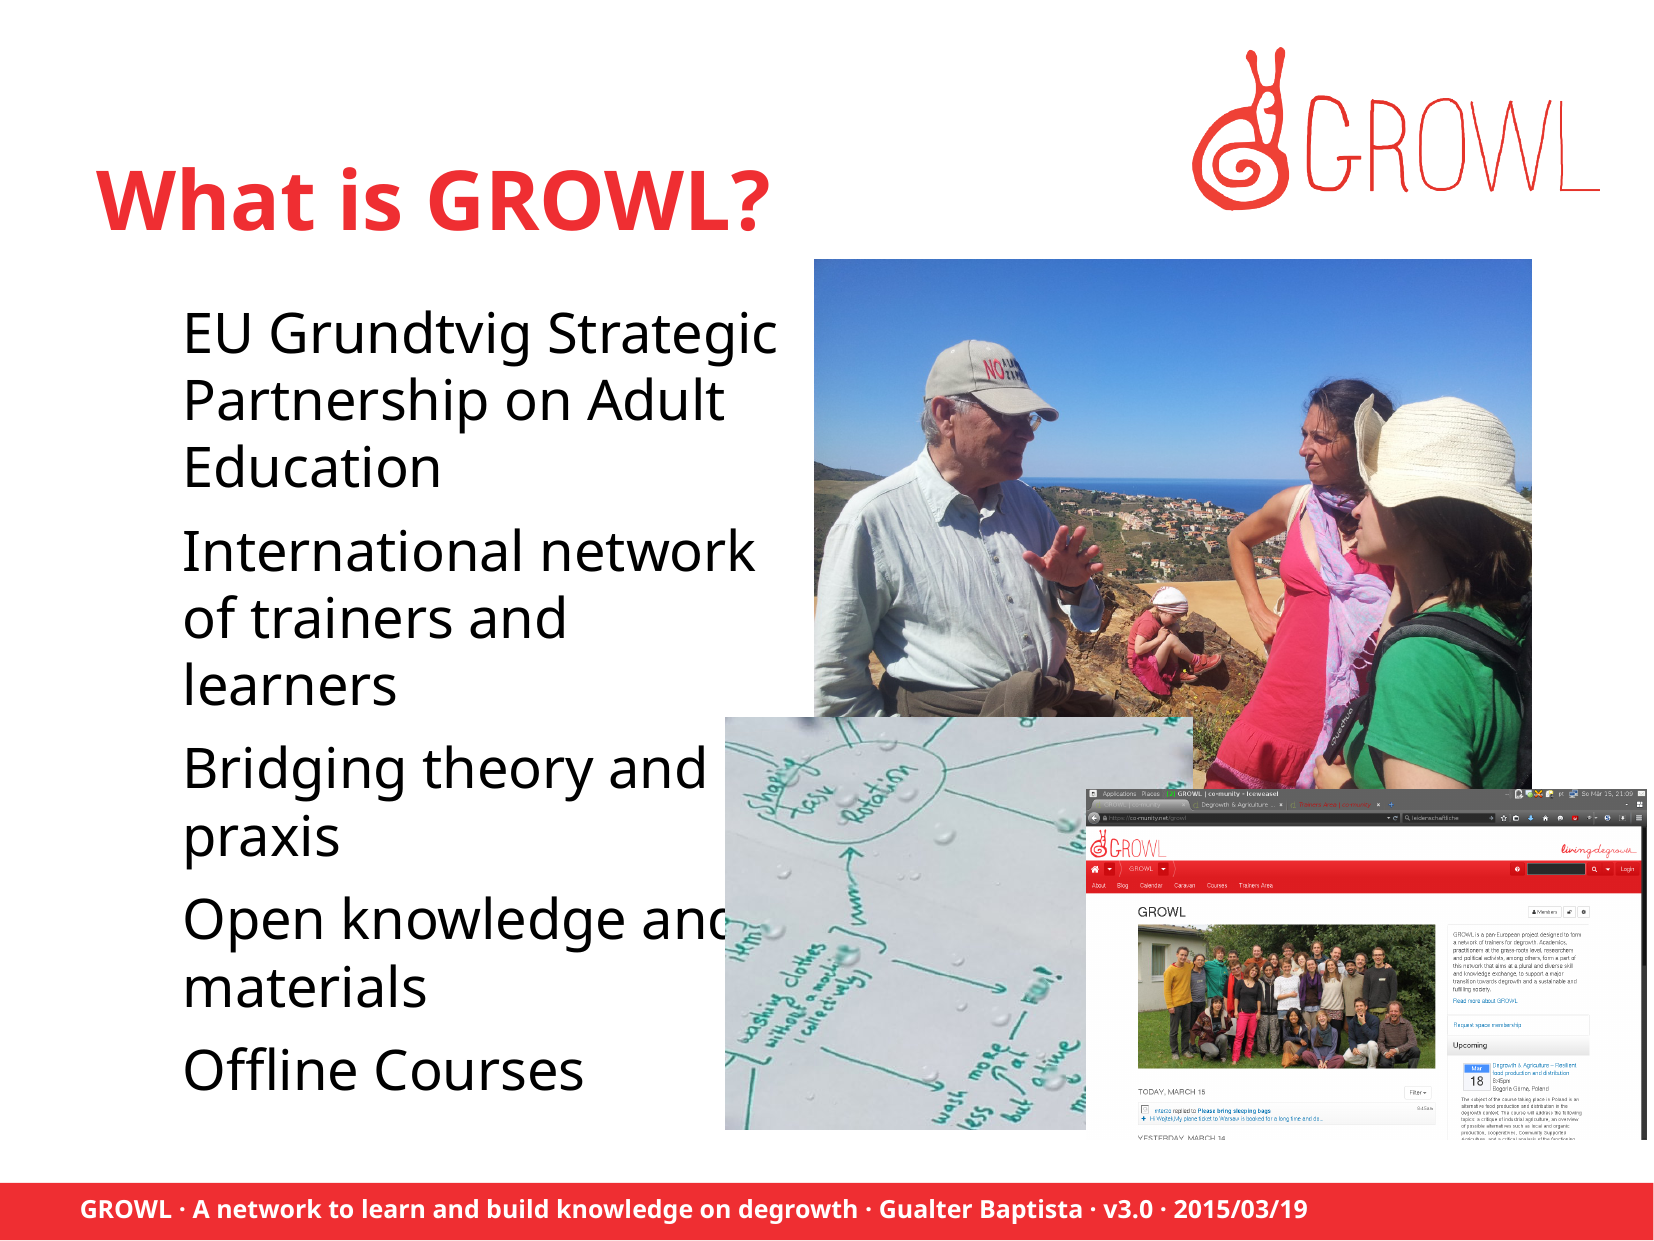

# What is GROWL?
EU Grundtvig Strategic Partnership on Adult Education
International network of trainers and learners
Bridging theory and praxis
Open knowledge and materials
Offline Courses